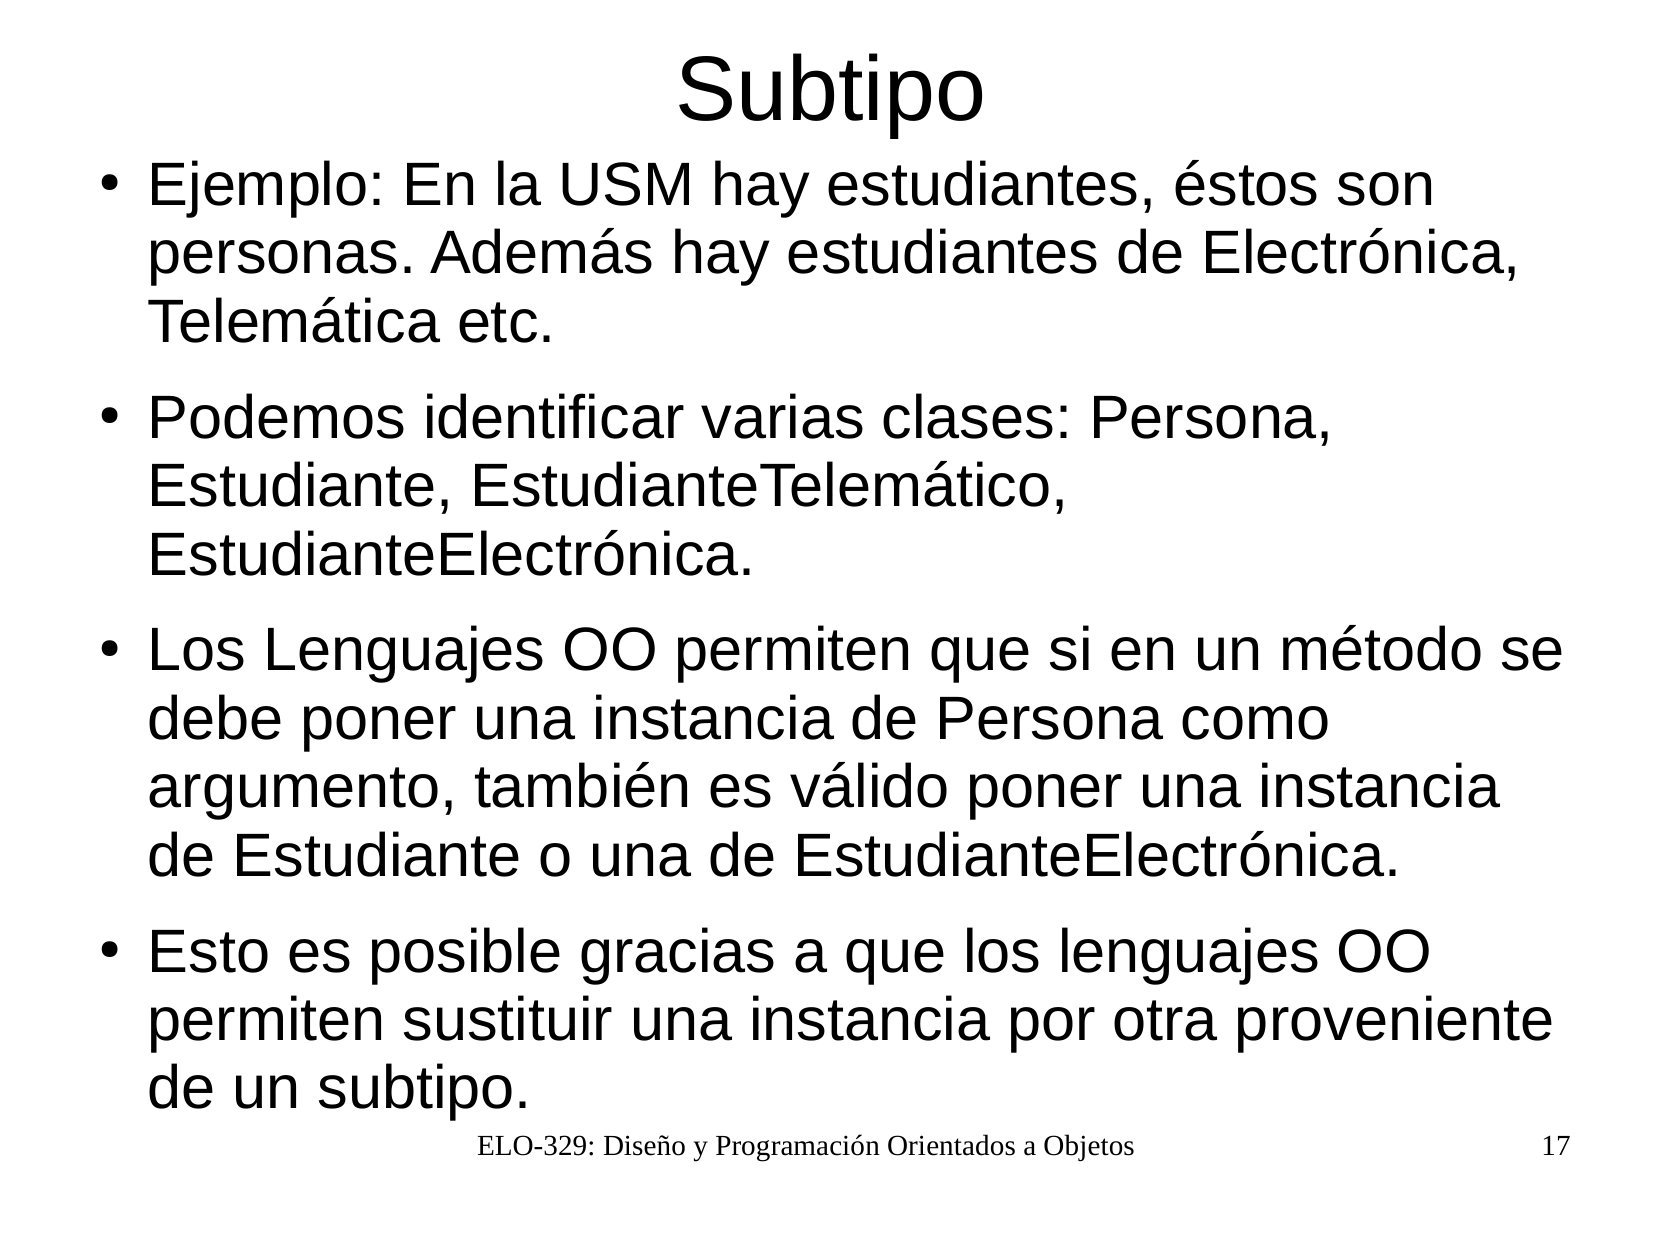

# Subtipo
Ejemplo: En la USM hay estudiantes, éstos son personas. Además hay estudiantes de Electrónica, Telemática etc.
Podemos identificar varias clases: Persona, Estudiante, EstudianteTelemático, EstudianteElectrónica.
Los Lenguajes OO permiten que si en un método se debe poner una instancia de Persona como argumento, también es válido poner una instancia de Estudiante o una de EstudianteElectrónica.
Esto es posible gracias a que los lenguajes OO permiten sustituir una instancia por otra proveniente de un subtipo.
17